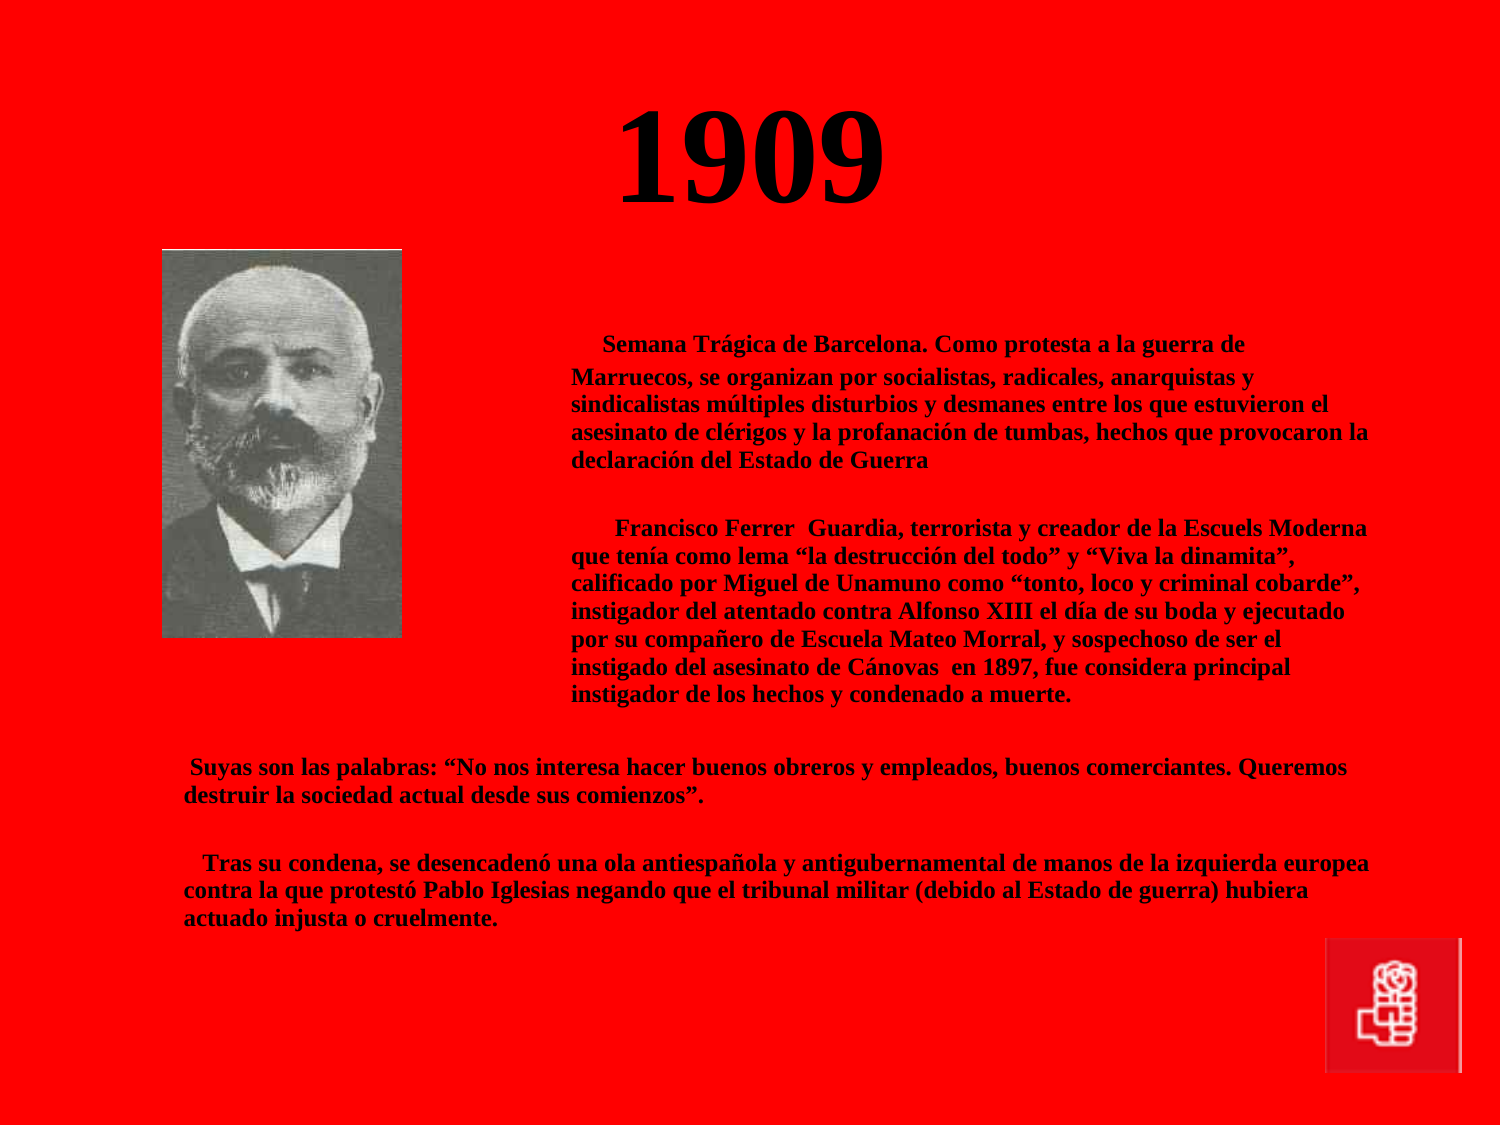

# 1909
 Semana Trágica de Barcelona. Como protesta a la guerra de Marruecos, se organizan por socialistas, radicales, anarquistas y sindicalistas múltiples disturbios y desmanes entre los que estuvieron el asesinato de clérigos y la profanación de tumbas, hechos que provocaron la declaración del Estado de Guerra
 Francisco Ferrer Guardia, terrorista y creador de la Escuels Moderna que tenía como lema “la destrucción del todo” y “Viva la dinamita”, calificado por Miguel de Unamuno como “tonto, loco y criminal cobarde”, instigador del atentado contra Alfonso XIII el día de su boda y ejecutado por su compañero de Escuela Mateo Morral, y sospechoso de ser el instigado del asesinato de Cánovas en 1897, fue considera principal instigador de los hechos y condenado a muerte.
 Suyas son las palabras: “No nos interesa hacer buenos obreros y empleados, buenos comerciantes. Queremos destruir la sociedad actual desde sus comienzos”.
 Tras su condena, se desencadenó una ola antiespañola y antigubernamental de manos de la izquierda europea contra la que protestó Pablo Iglesias negando que el tribunal militar (debido al Estado de guerra) hubiera actuado injusta o cruelmente.